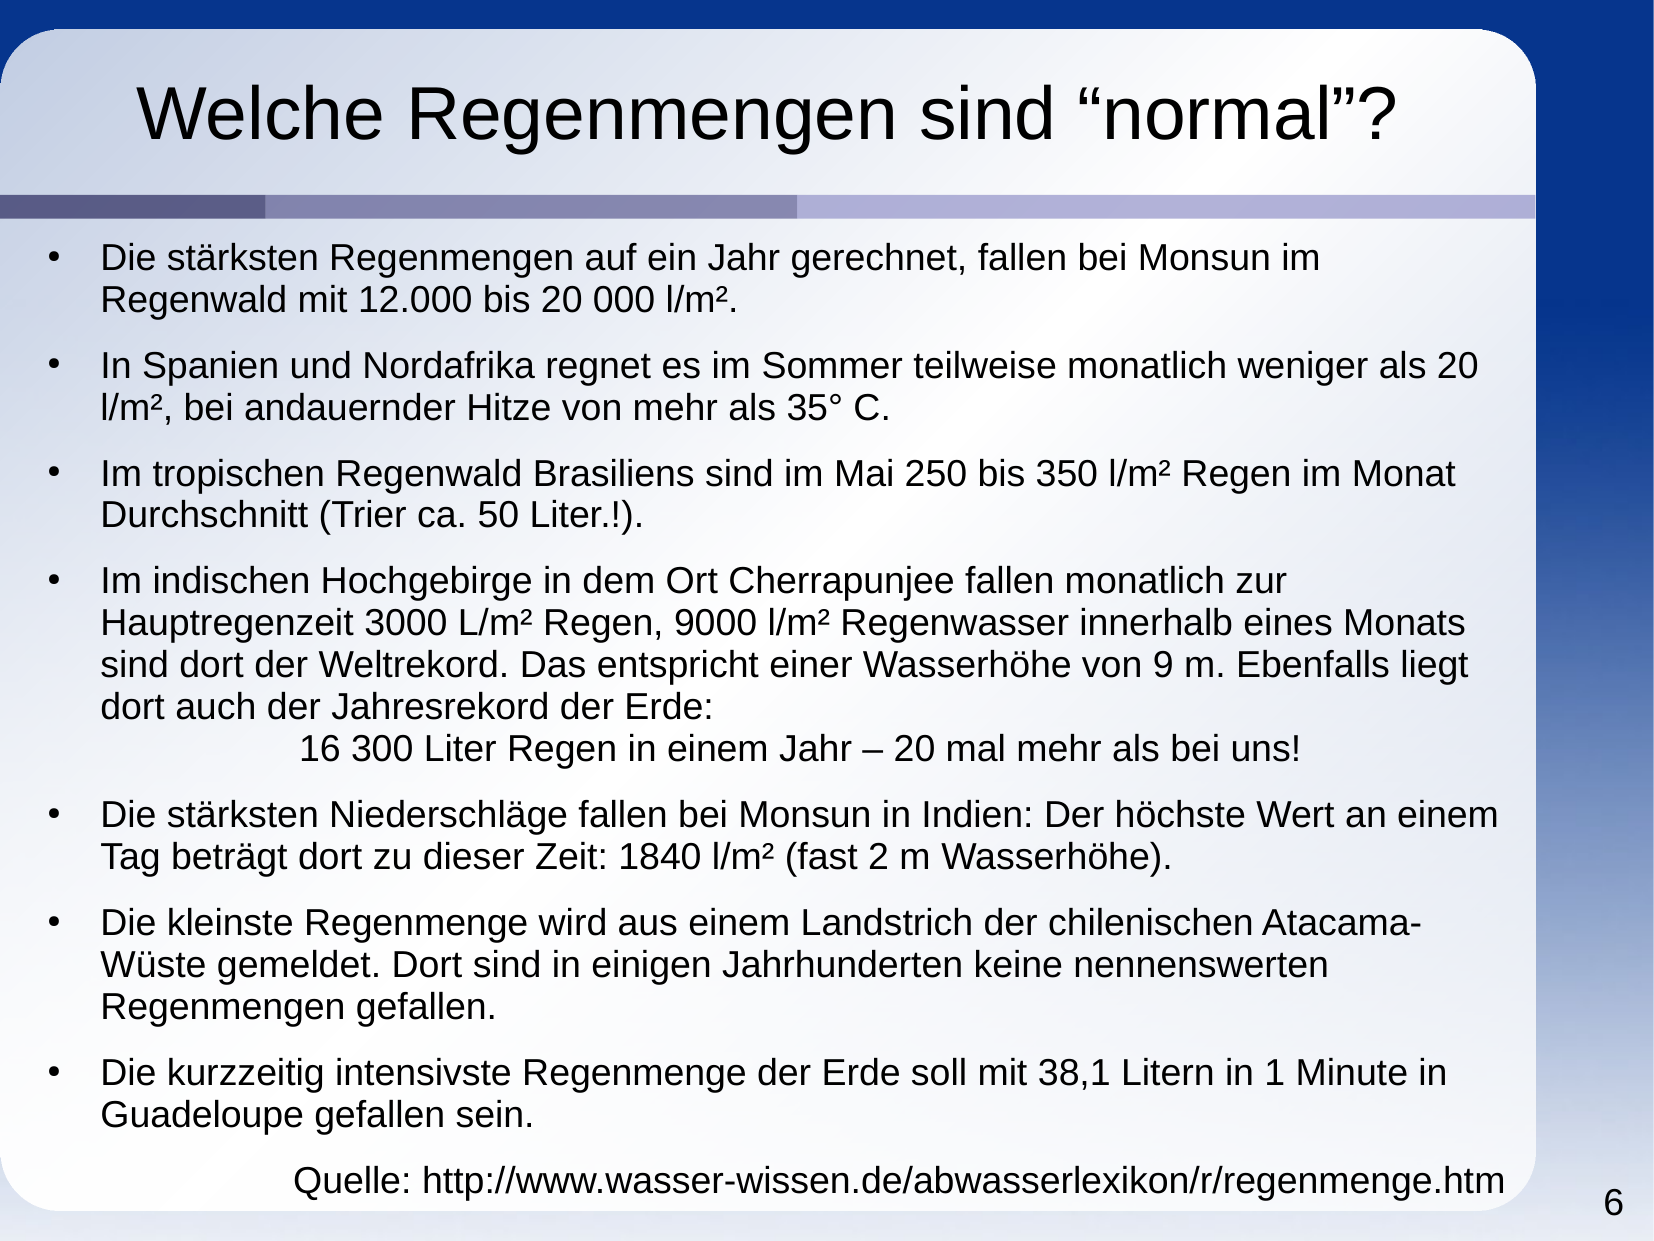

# Welche Regenmengen sind “normal”?
Die stärksten Regenmengen auf ein Jahr gerechnet, fallen bei Monsun im Regenwald mit 12.000 bis 20 000 l/m².
In Spanien und Nordafrika regnet es im Sommer teilweise monatlich weniger als 20 l/m², bei andauernder Hitze von mehr als 35° C.
Im tropischen Regenwald Brasiliens sind im Mai 250 bis 350 l/m² Regen im Monat Durchschnitt (Trier ca. 50 Liter.!).
Im indischen Hochgebirge in dem Ort Cherrapunjee fallen monatlich zur Hauptregenzeit 3000 L/m² Regen, 9000 l/m² Regenwasser innerhalb eines Monats sind dort der Weltrekord. Das entspricht einer Wasserhöhe von 9 m. Ebenfalls liegt dort auch der Jahresrekord der Erde:
 16 300 Liter Regen in einem Jahr – 20 mal mehr als bei uns!
Die stärksten Niederschläge fallen bei Monsun in Indien: Der höchste Wert an einem Tag beträgt dort zu dieser Zeit: 1840 l/m² (fast 2 m Wasserhöhe).
Die kleinste Regenmenge wird aus einem Landstrich der chilenischen Atacama-Wüste gemeldet. Dort sind in einigen Jahrhunderten keine nennenswerten Regenmengen gefallen.
Die kurzzeitig intensivste Regenmenge der Erde soll mit 38,1 Litern in 1 Minute in Guadeloupe gefallen sein.
Quelle: http://www.wasser-wissen.de/abwasserlexikon/r/regenmenge.htm
6